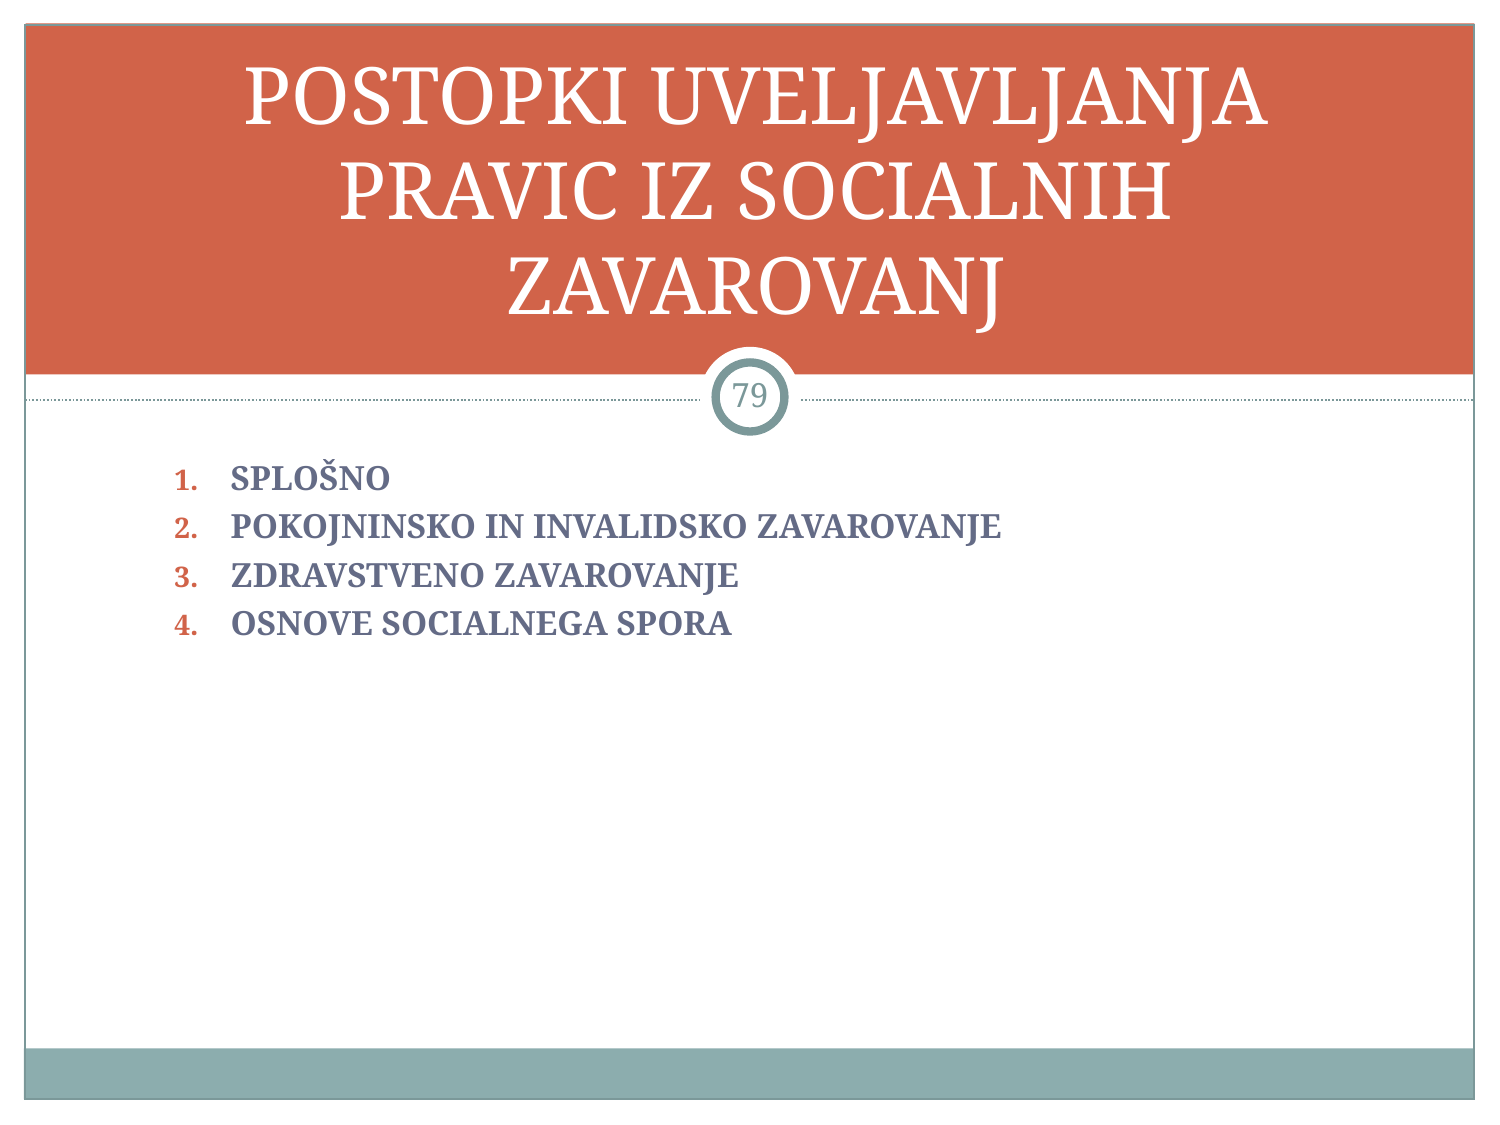

POSTOPKI UVELJAVLJANJA PRAVIC IZ SOCIALNIH ZAVAROVANJ
# SPLOŠNO
POKOJNINSKO IN INVALIDSKO ZAVAROVANJE
ZDRAVSTVENO ZAVAROVANJE
OSNOVE SOCIALNEGA SPORA